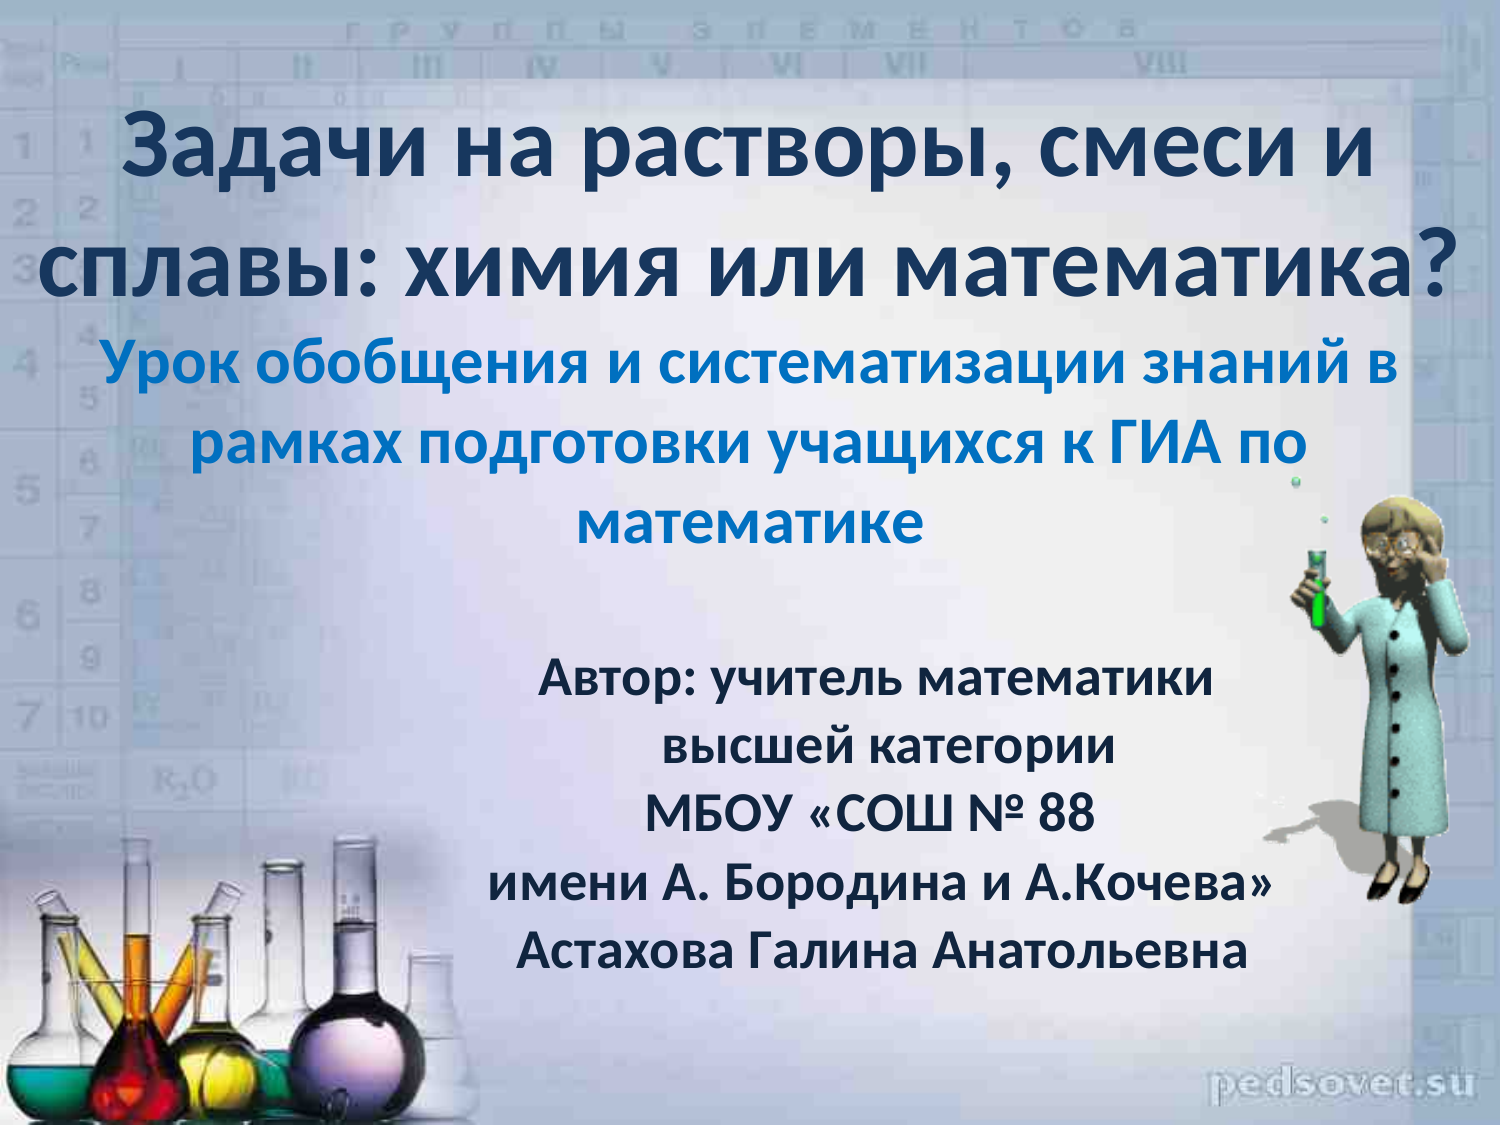

# Задачи на растворы, смеси и сплавы: химия или математика? Урок обобщения и систематизации знаний в рамках подготовки учащихся к ГИА по математике
Автор: учитель математики
 высшей категории
МБОУ «СОШ № 88
имени А. Бородина и А.Кочева»
Астахова Галина Анатольевна